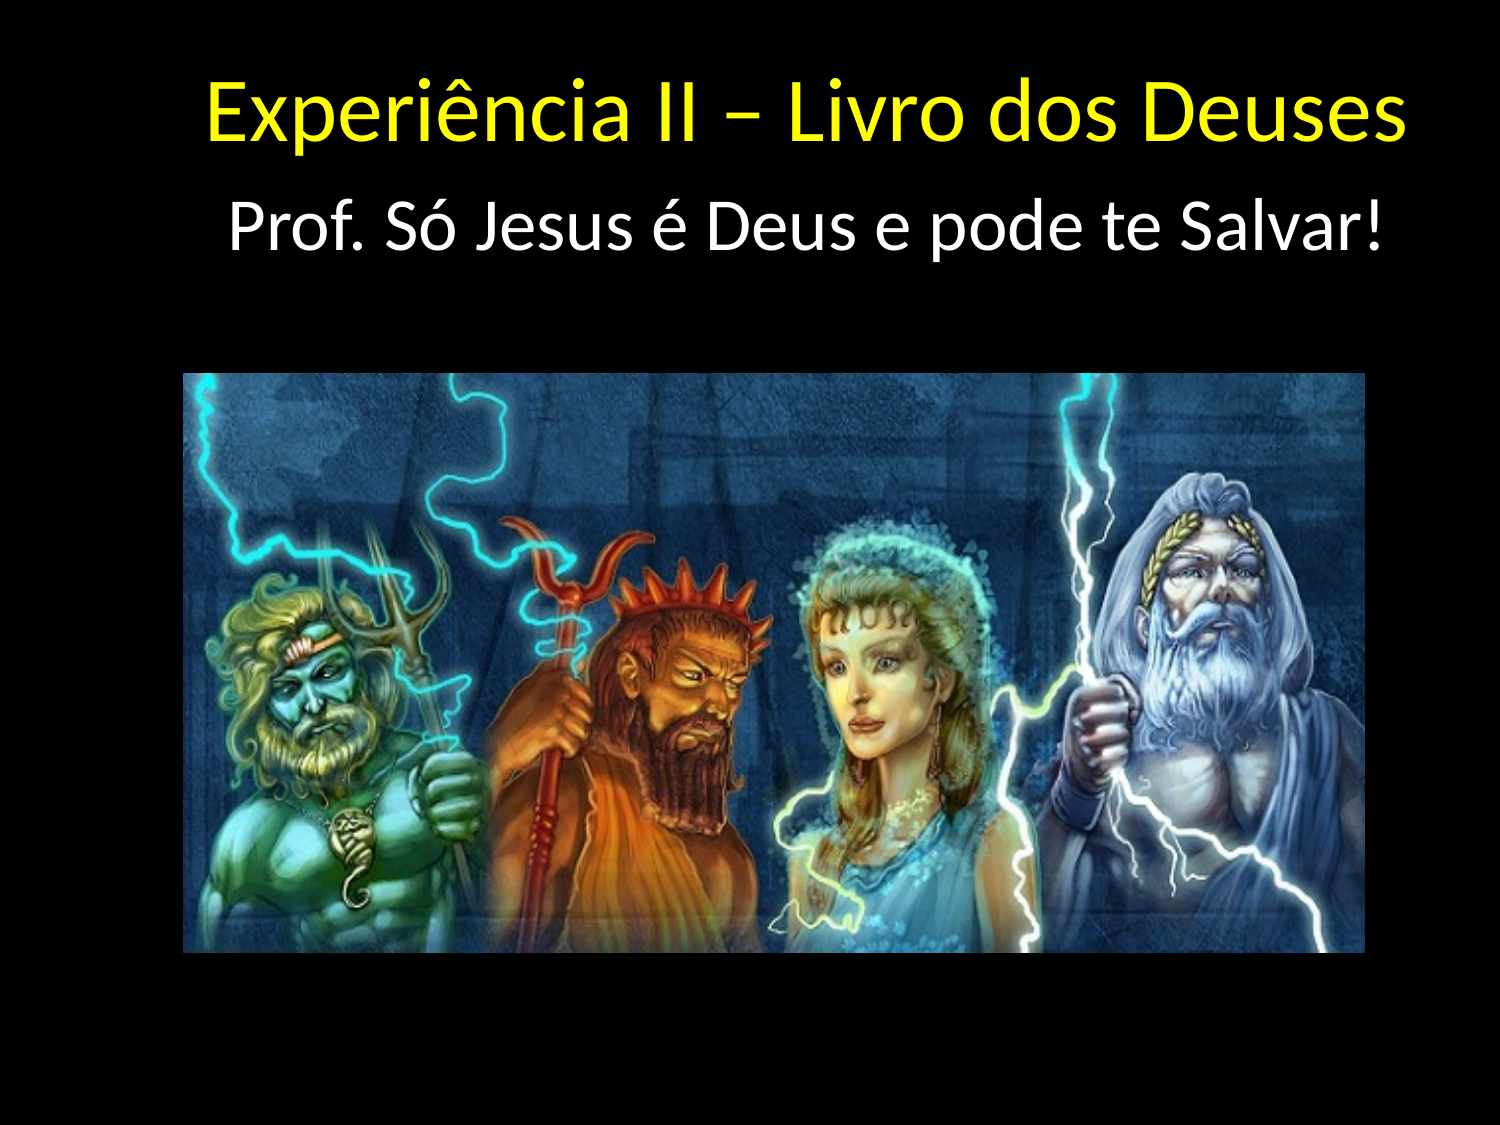

# Experiência II – Livro dos Deuses
Prof. Só Jesus é Deus e pode te Salvar!